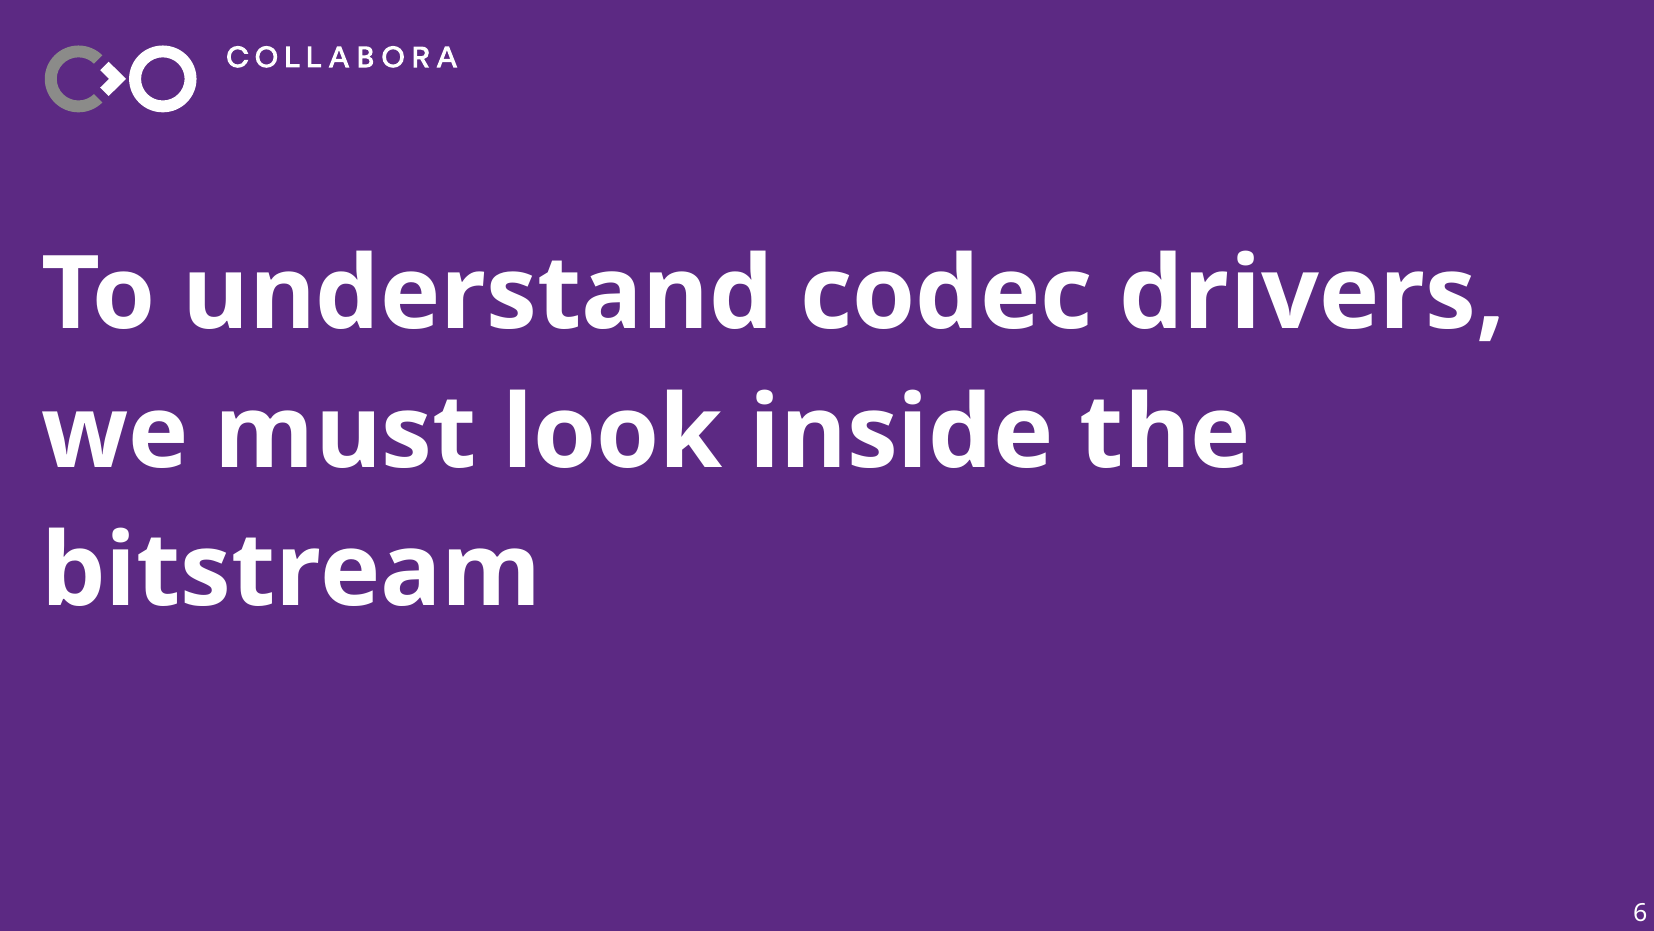

# To understand codec drivers, we must look inside the bitstream